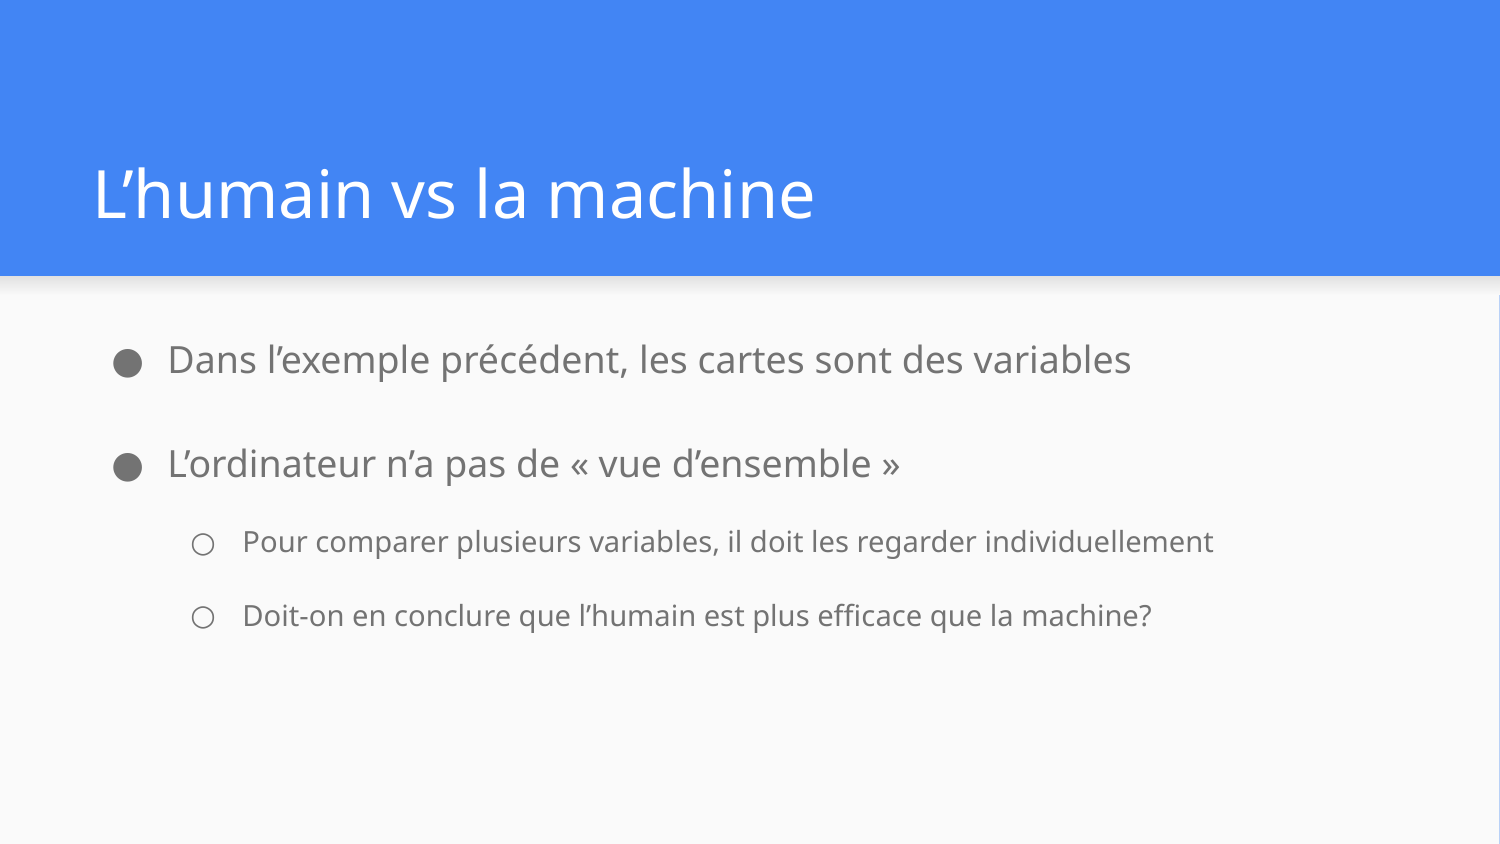

# L’humain vs la machine
Dans l’exemple précédent, les cartes sont des variables
L’ordinateur n’a pas de « vue d’ensemble »
Pour comparer plusieurs variables, il doit les regarder individuellement
Doit-on en conclure que l’humain est plus efficace que la machine?